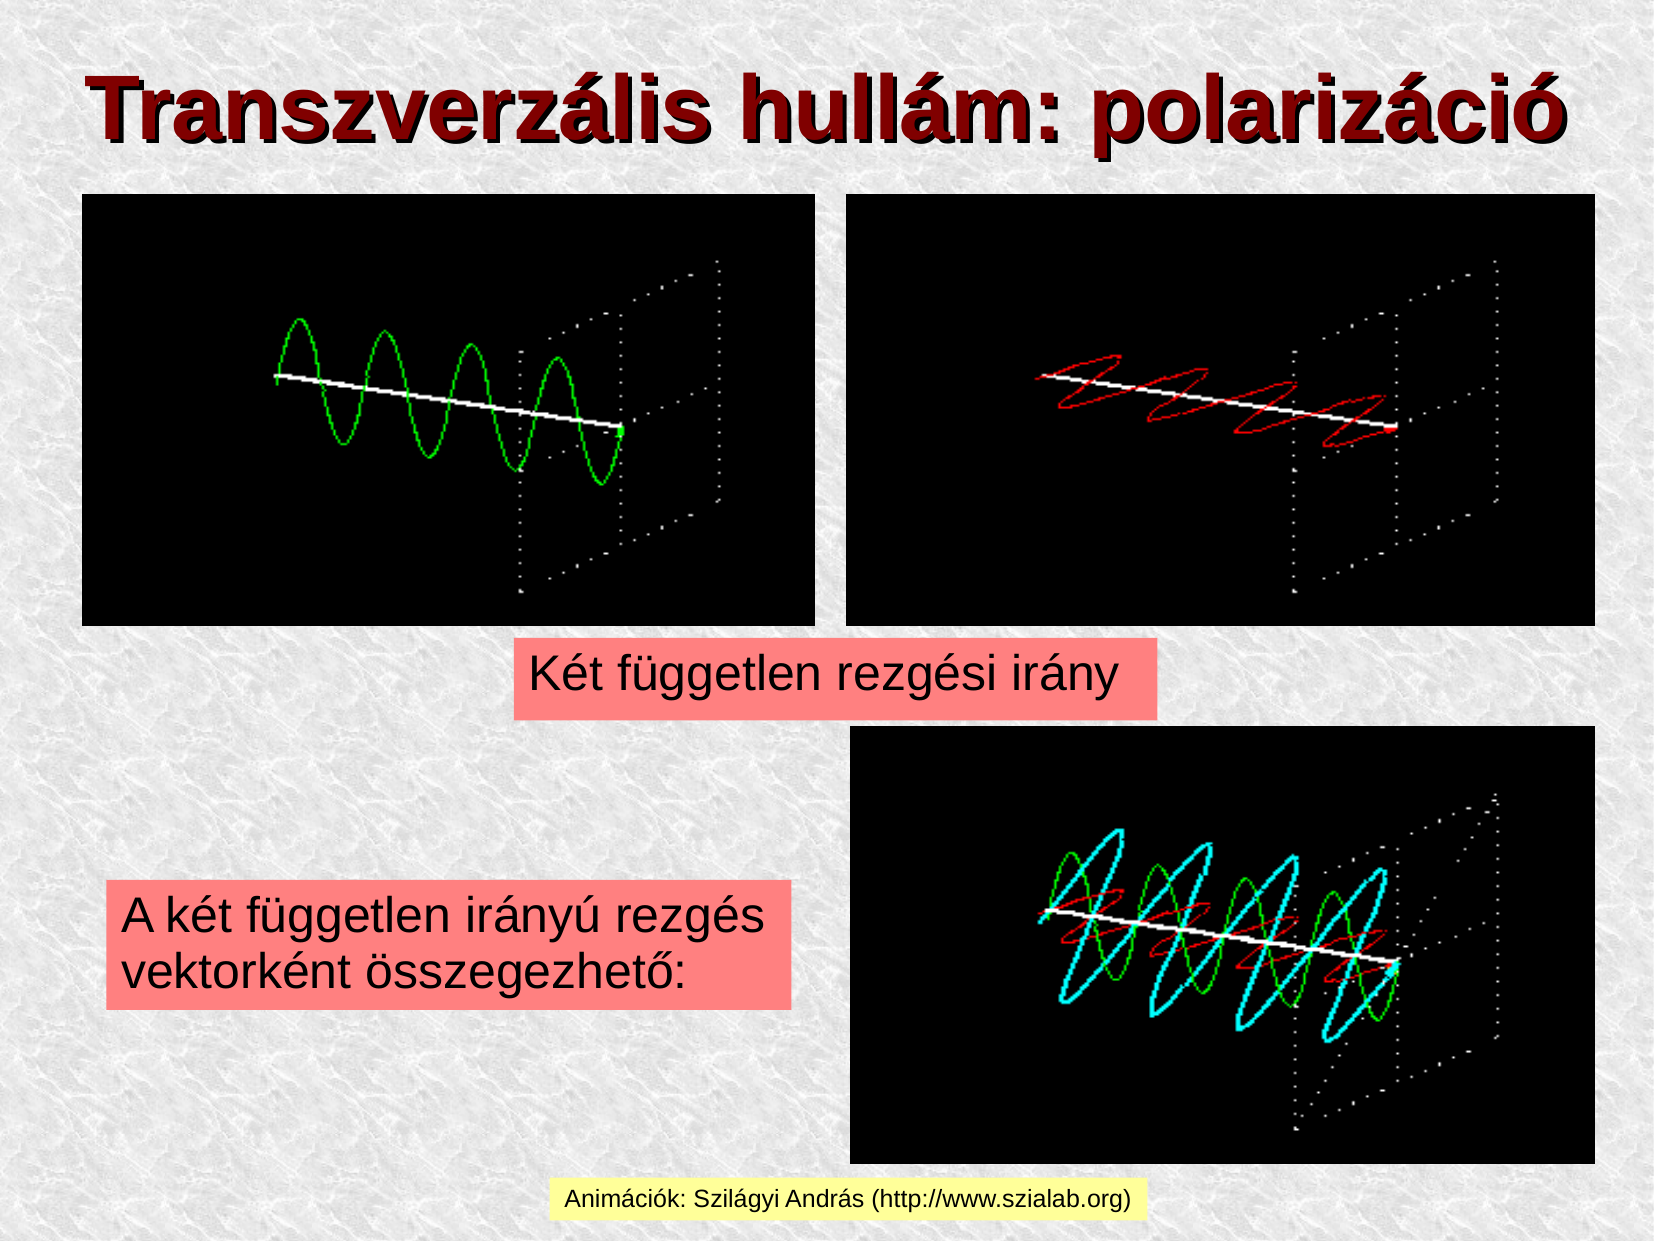

# Transzverzális hullám: polarizáció
Két független rezgési irány
A két független irányú rezgés vektorként összegezhető:
Animációk: Szilágyi András (http://www.szialab.org)